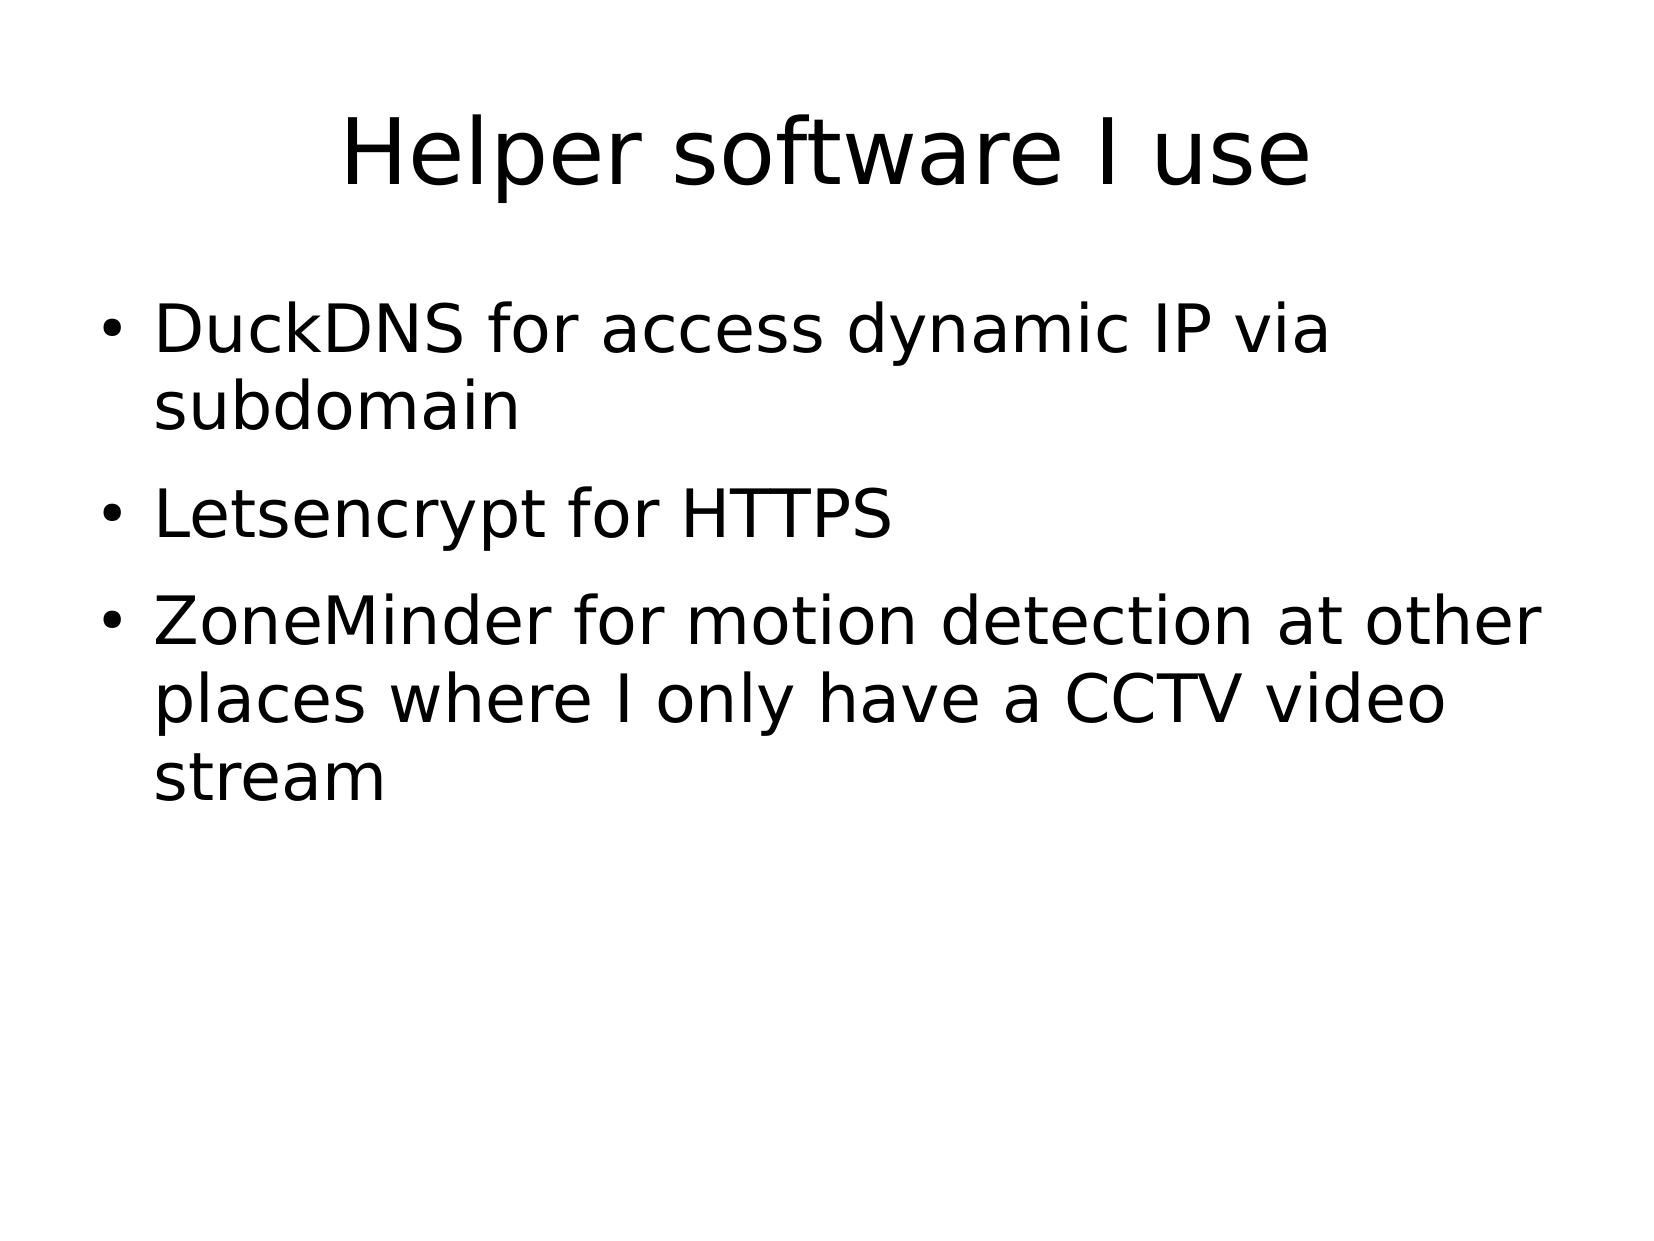

# Helper software I use
DuckDNS for access dynamic IP via subdomain
Letsencrypt for HTTPS
ZoneMinder for motion detection at other places where I only have a CCTV video stream